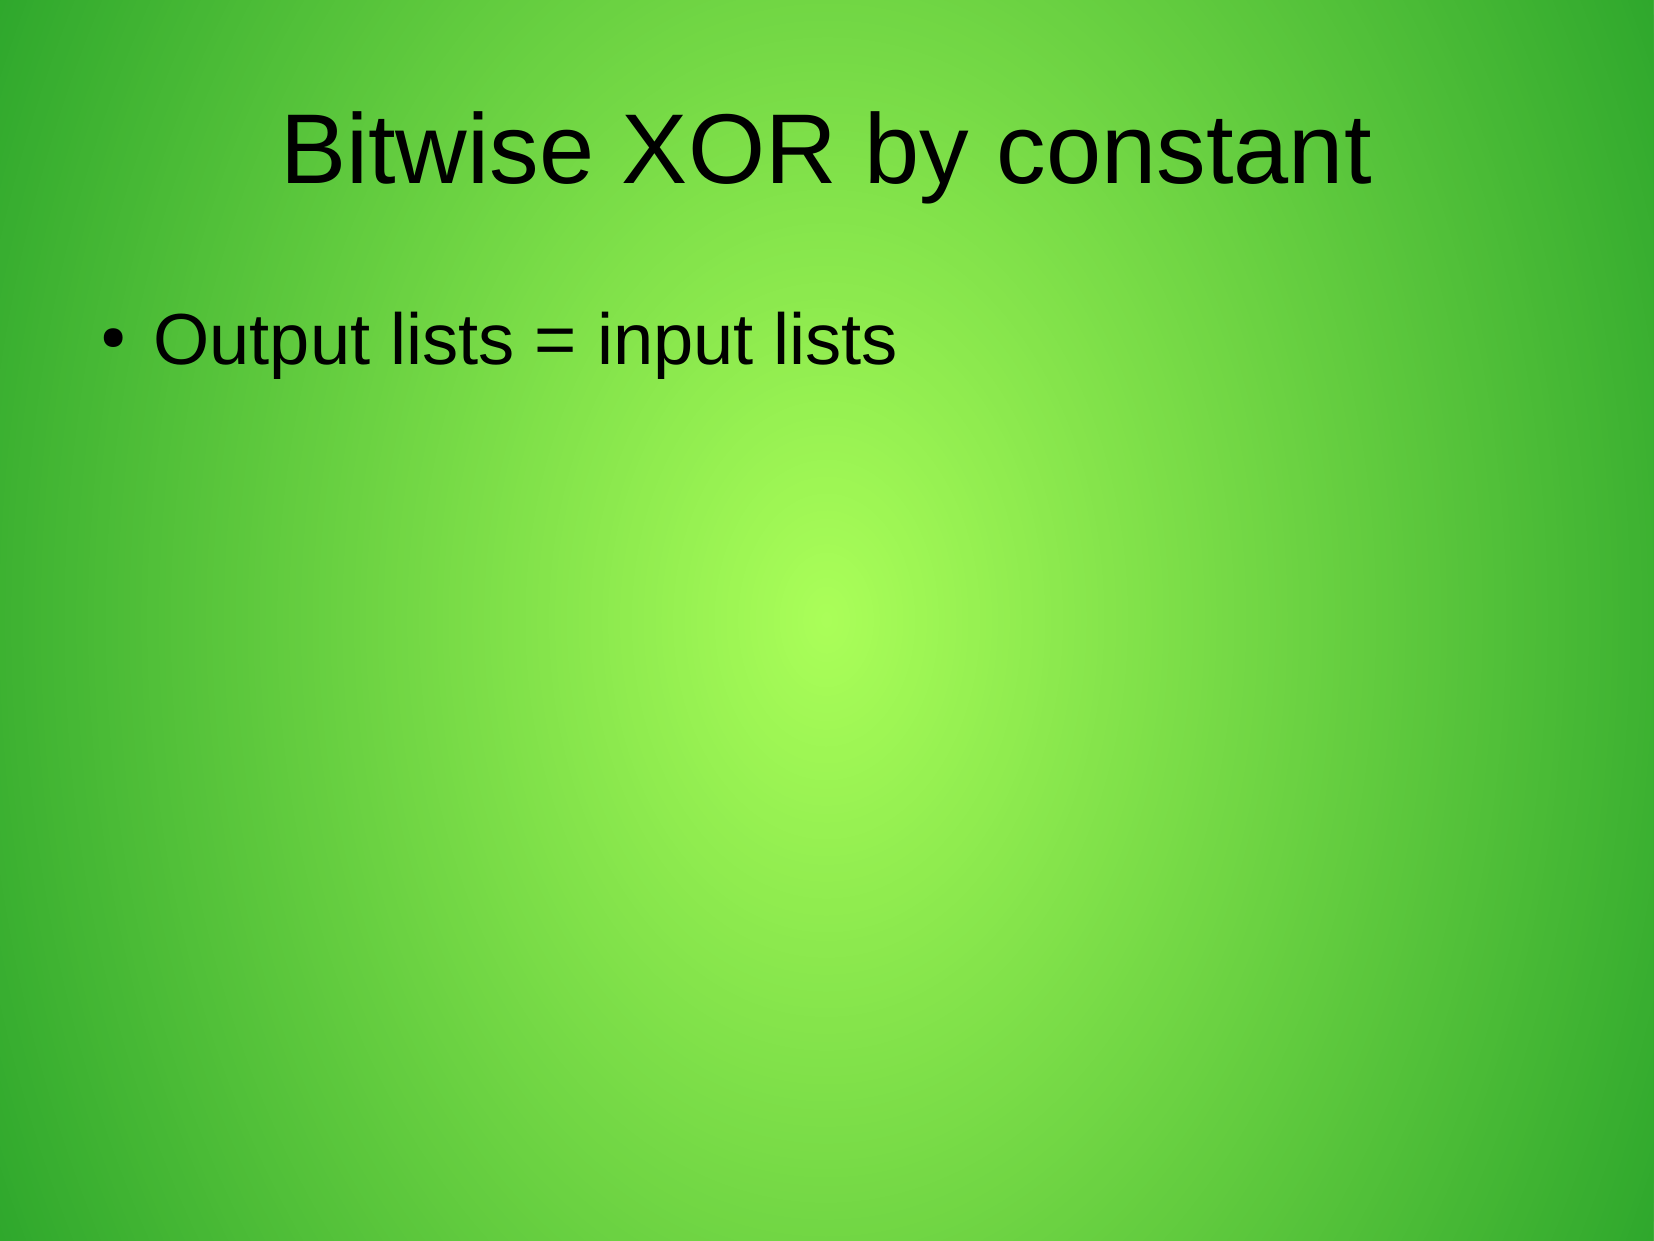

# Bitwise XOR by constant
Output lists = input lists